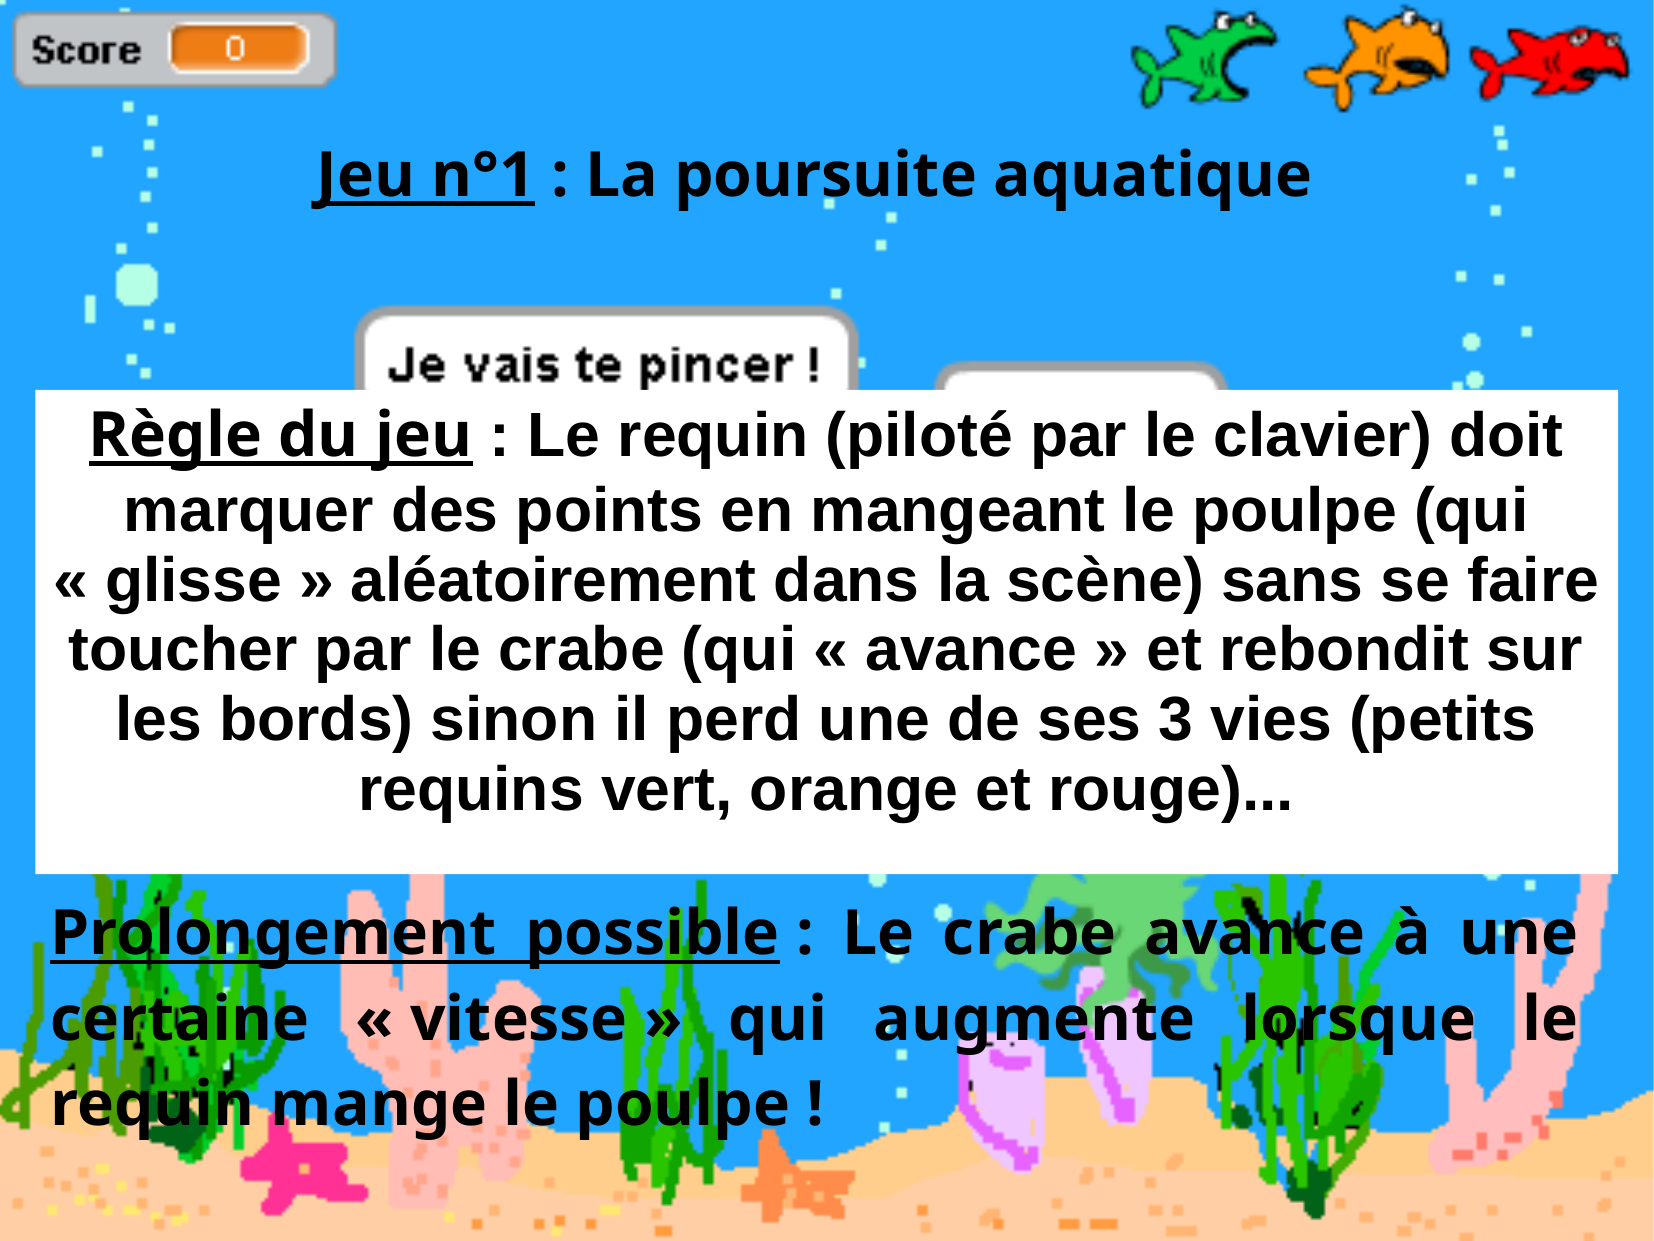

Jeu n°1 : La poursuite aquatique
# Règle du jeu : Le requin (piloté par le clavier) doit marquer des points en mangeant le poulpe (qui « glisse » aléatoirement dans la scène) sans se faire toucher par le crabe (qui « avance » et rebondit sur les bords) sinon il perd une de ses 3 vies (petits requins vert, orange et rouge)...
Prolongement possible : Le crabe avance à une certaine « vitesse » qui augmente lorsque le requin mange le poulpe !